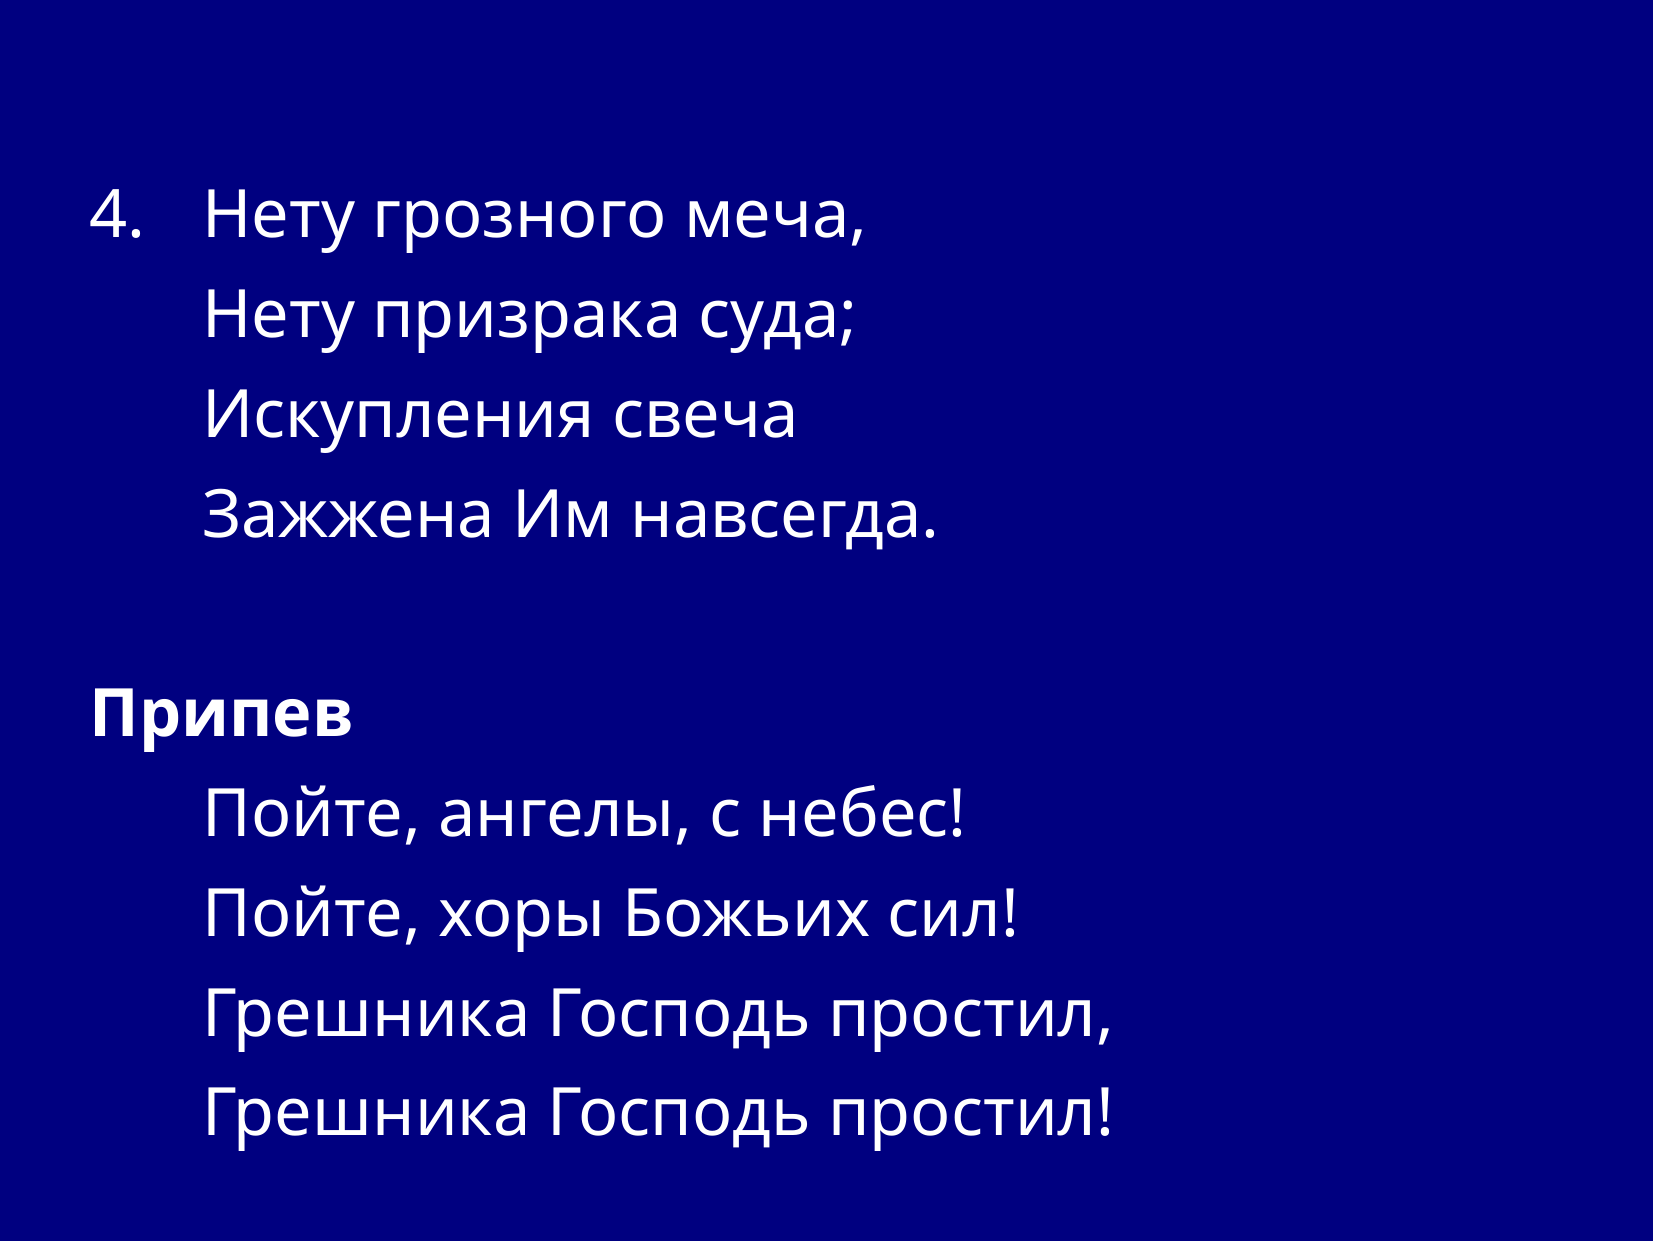

4.	Нету грозного меча,
	Нету призрака суда;
	Искупления свеча
	Зажжена Им навсегда.
Припев
	Пойте, ангелы, с небес!
	Пойте, хоры Божьих сил!
	Грешника Господь простил,
	Грешника Господь простил!